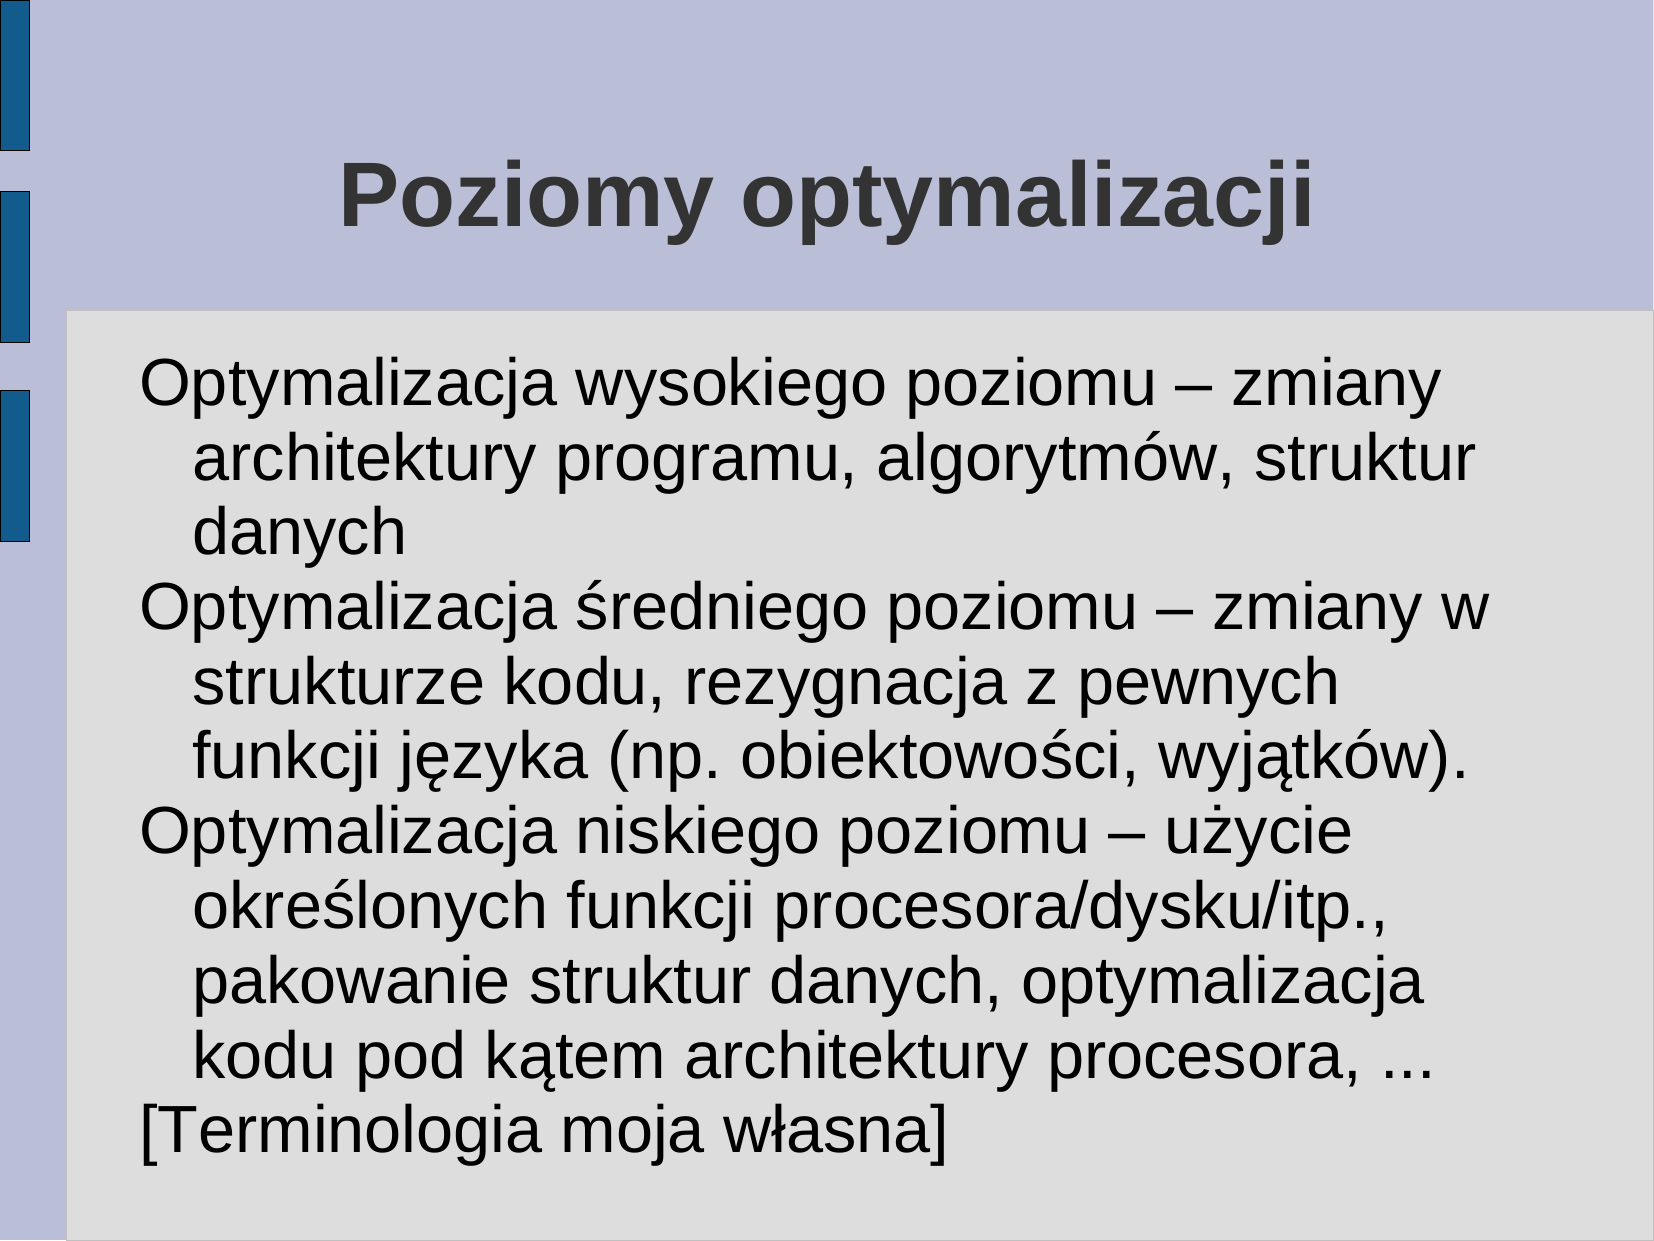

# Poziomy optymalizacji
Optymalizacja wysokiego poziomu – zmiany architektury programu, algorytmów, struktur danych
Optymalizacja średniego poziomu – zmiany w strukturze kodu, rezygnacja z pewnych funkcji języka (np. obiektowości, wyjątków).
Optymalizacja niskiego poziomu – użycie określonych funkcji procesora/dysku/itp., pakowanie struktur danych, optymalizacja kodu pod kątem architektury procesora, ...
[Terminologia moja własna]